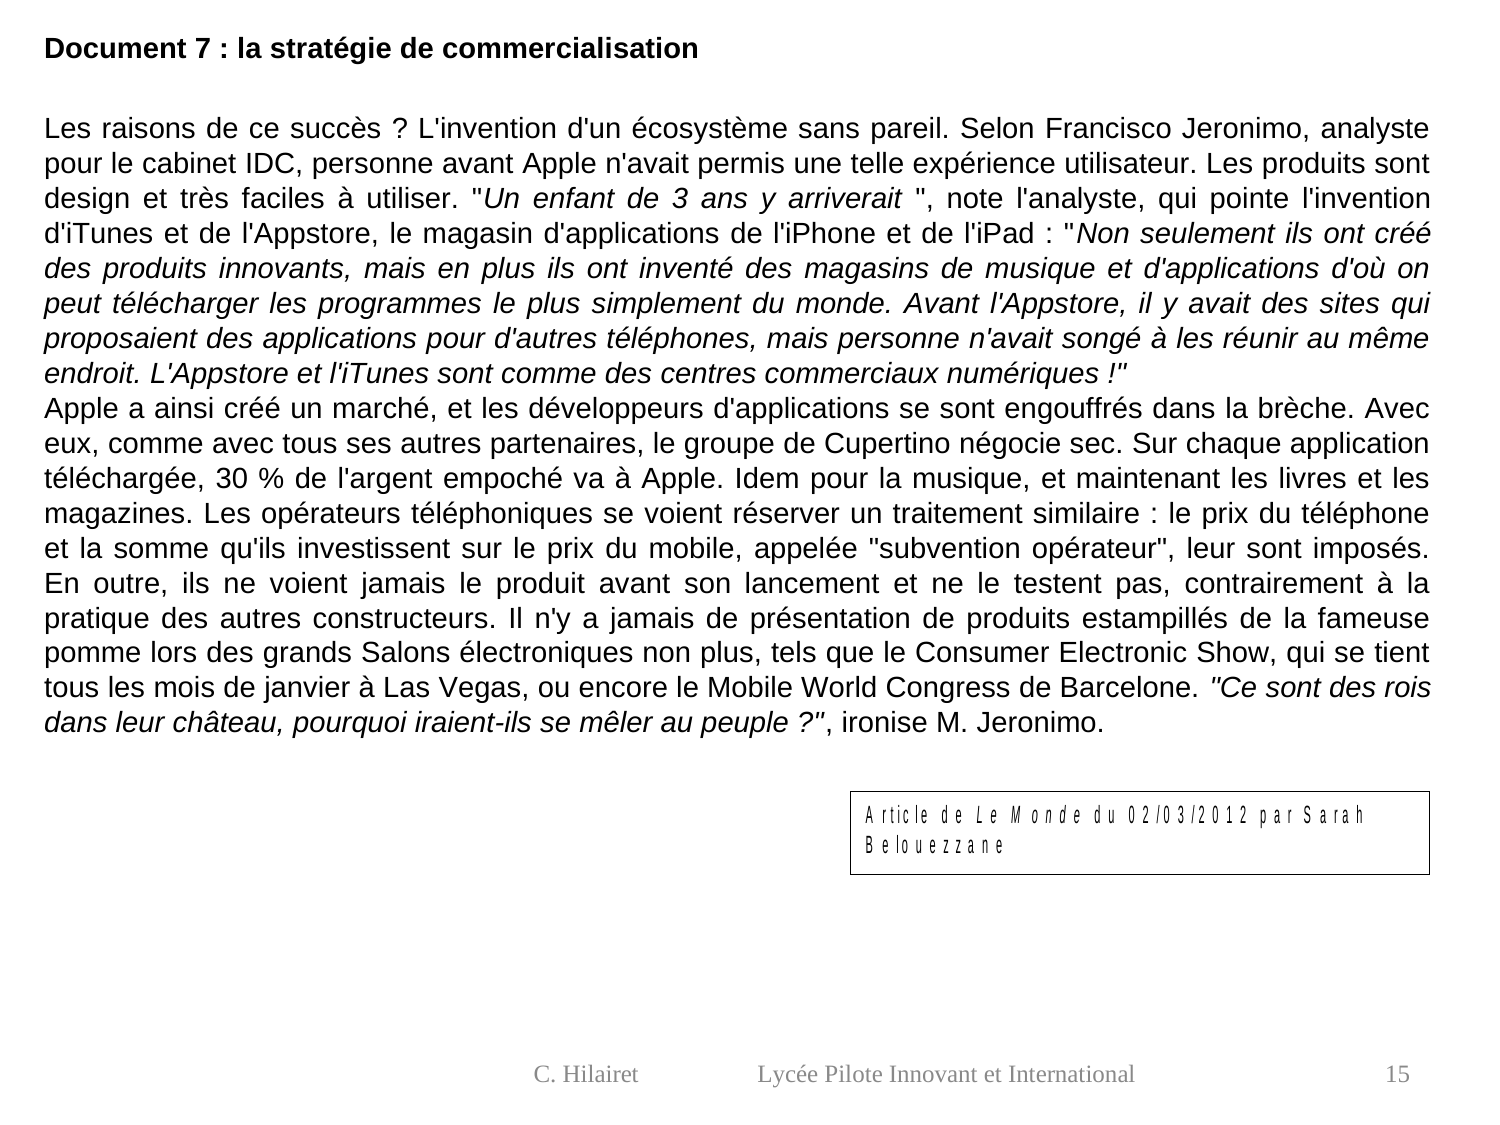

Document 7 : la stratégie de commercialisation
Les raisons de ce succès ? L'invention d'un écosystème sans pareil. Selon Francisco Jeronimo, analyste pour le cabinet IDC, personne avant Apple n'avait permis une telle expérience utilisateur. Les produits sont design et très faciles à utiliser. "Un enfant de 3 ans y arriverait ", note l'analyste, qui pointe l'invention d'iTunes et de l'Appstore, le magasin d'applications de l'iPhone et de l'iPad : "Non seulement ils ont créé des produits innovants, mais en plus ils ont inventé des magasins de musique et d'applications d'où on peut télécharger les programmes le plus simplement du monde. Avant l'Appstore, il y avait des sites qui proposaient des applications pour d'autres téléphones, mais personne n'avait songé à les réunir au même endroit. L'Appstore et l'iTunes sont comme des centres commerciaux numériques !"
Apple a ainsi créé un marché, et les développeurs d'applications se sont engouffrés dans la brèche. Avec eux, comme avec tous ses autres partenaires, le groupe de Cupertino négocie sec. Sur chaque application téléchargée, 30 % de l'argent empoché va à Apple. Idem pour la musique, et maintenant les livres et les magazines. Les opérateurs téléphoniques se voient réserver un traitement similaire : le prix du téléphone et la somme qu'ils investissent sur le prix du mobile, appelée "subvention opérateur", leur sont imposés. En outre, ils ne voient jamais le produit avant son lancement et ne le testent pas, contrairement à la pratique des autres constructeurs. Il n'y a jamais de présentation de produits estampillés de la fameuse pomme lors des grands Salons électroniques non plus, tels que le Consumer Electronic Show, qui se tient tous les mois de janvier à Las Vegas, ou encore le Mobile World Congress de Barcelone. "Ce sont des rois dans leur château, pourquoi iraient-ils se mêler au peuple ?", ironise M. Jeronimo.
C. Hilairet Lycée Pilote Innovant et International